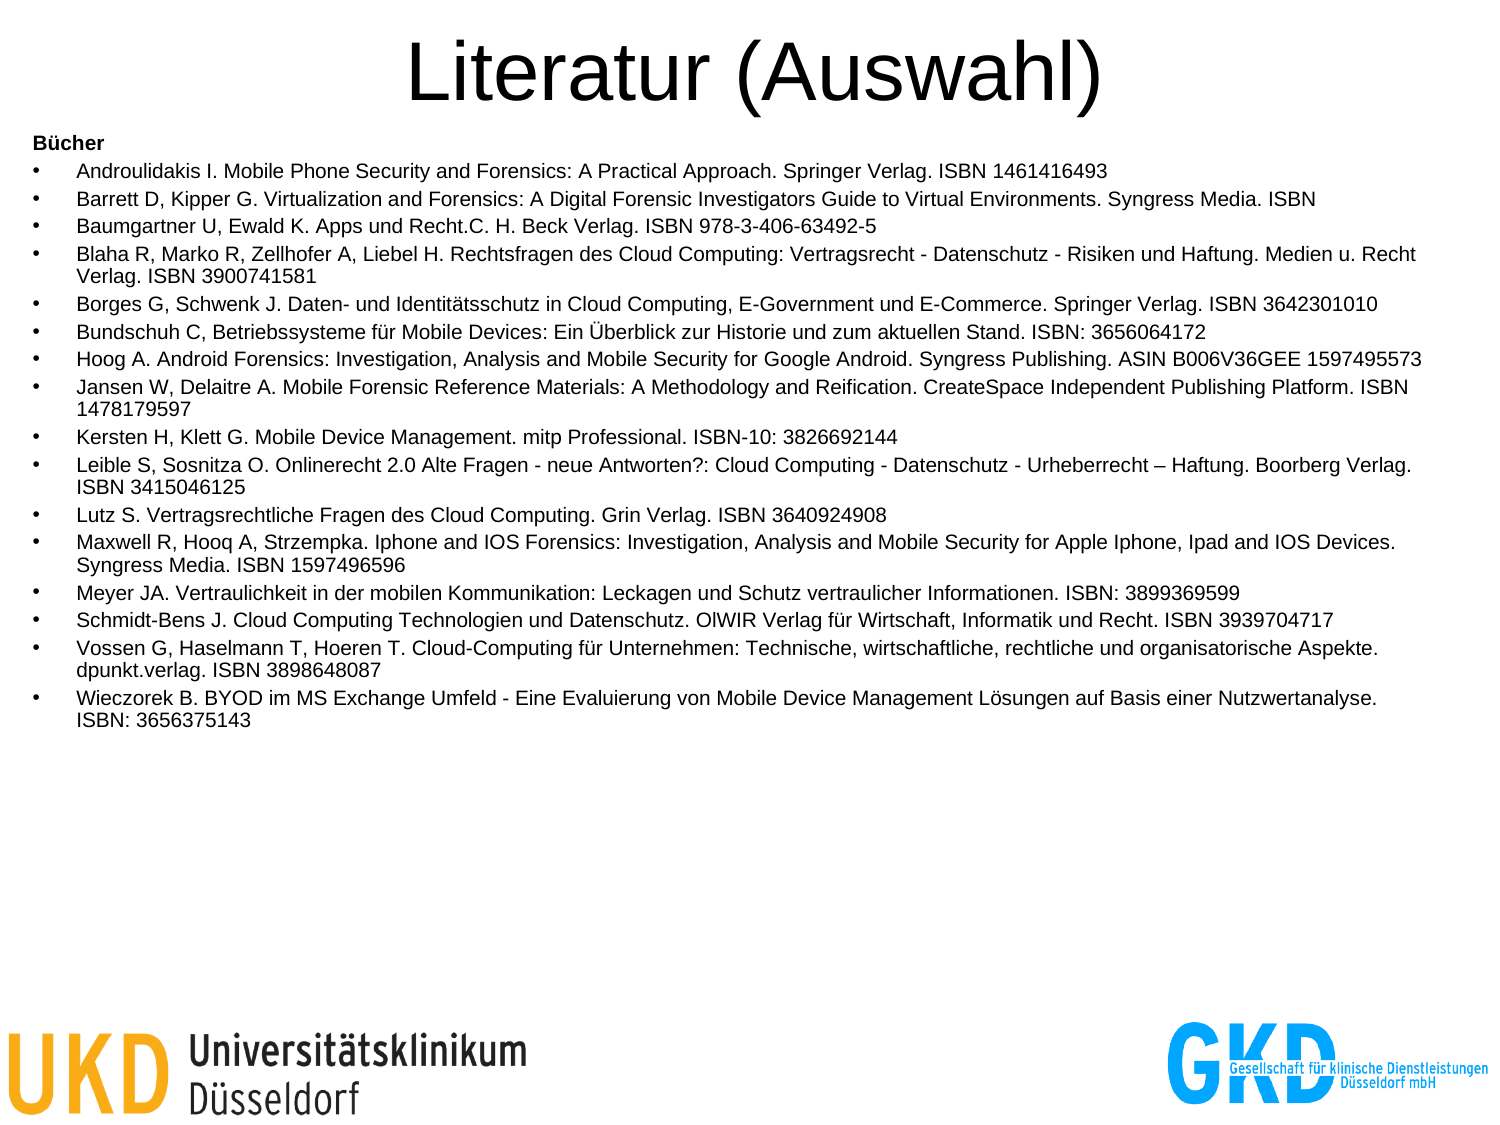

# Literatur (Auswahl)
Bücher
Androulidakis I. Mobile Phone Security and Forensics: A Practical Approach. Springer Verlag. ISBN 1461416493
Barrett D, Kipper G. Virtualization and Forensics: A Digital Forensic Investigators Guide to Virtual Environments. Syngress Media. ISBN
Baumgartner U, Ewald K. Apps und Recht.C. H. Beck Verlag. ISBN 978-3-406-63492-5
Blaha R, Marko R, Zellhofer A, Liebel H. Rechtsfragen des Cloud Computing: Vertragsrecht - Datenschutz - Risiken und Haftung. Medien u. Recht Verlag. ISBN 3900741581
Borges G, Schwenk J. Daten- und Identitätsschutz in Cloud Computing, E-Government und E-Commerce. Springer Verlag. ISBN 3642301010
Bundschuh C, Betriebssysteme für Mobile Devices: Ein Überblick zur Historie und zum aktuellen Stand. ISBN: 3656064172
Hoog A. Android Forensics: Investigation, Analysis and Mobile Security for Google Android. Syngress Publishing. ASIN B006V36GEE 1597495573
Jansen W, Delaitre A. Mobile Forensic Reference Materials: A Methodology and Reification. CreateSpace Independent Publishing Platform. ISBN 1478179597
Kersten H, Klett G. Mobile Device Management. mitp Professional. ISBN-10: 3826692144
Leible S, Sosnitza O. Onlinerecht 2.0 Alte Fragen - neue Antworten?: Cloud Computing - Datenschutz - Urheberrecht – Haftung. Boorberg Verlag. ISBN 3415046125
Lutz S. Vertragsrechtliche Fragen des Cloud Computing. Grin Verlag. ISBN 3640924908
Maxwell R, Hooq A, Strzempka. Iphone and IOS Forensics: Investigation, Analysis and Mobile Security for Apple Iphone, Ipad and IOS Devices. Syngress Media. ISBN 1597496596
Meyer JA. Vertraulichkeit in der mobilen Kommunikation: Leckagen und Schutz vertraulicher Informationen. ISBN: 3899369599
Schmidt-Bens J. Cloud Computing Technologien und Datenschutz. OlWIR Verlag für Wirtschaft, Informatik und Recht. ISBN 3939704717
Vossen G, Haselmann T, Hoeren T. Cloud-Computing für Unternehmen: Technische, wirtschaftliche, rechtliche und organisatorische Aspekte. dpunkt.verlag. ISBN 3898648087
Wieczorek B. BYOD im MS Exchange Umfeld - Eine Evaluierung von Mobile Device Management Lösungen auf Basis einer Nutzwertanalyse. ISBN: 3656375143